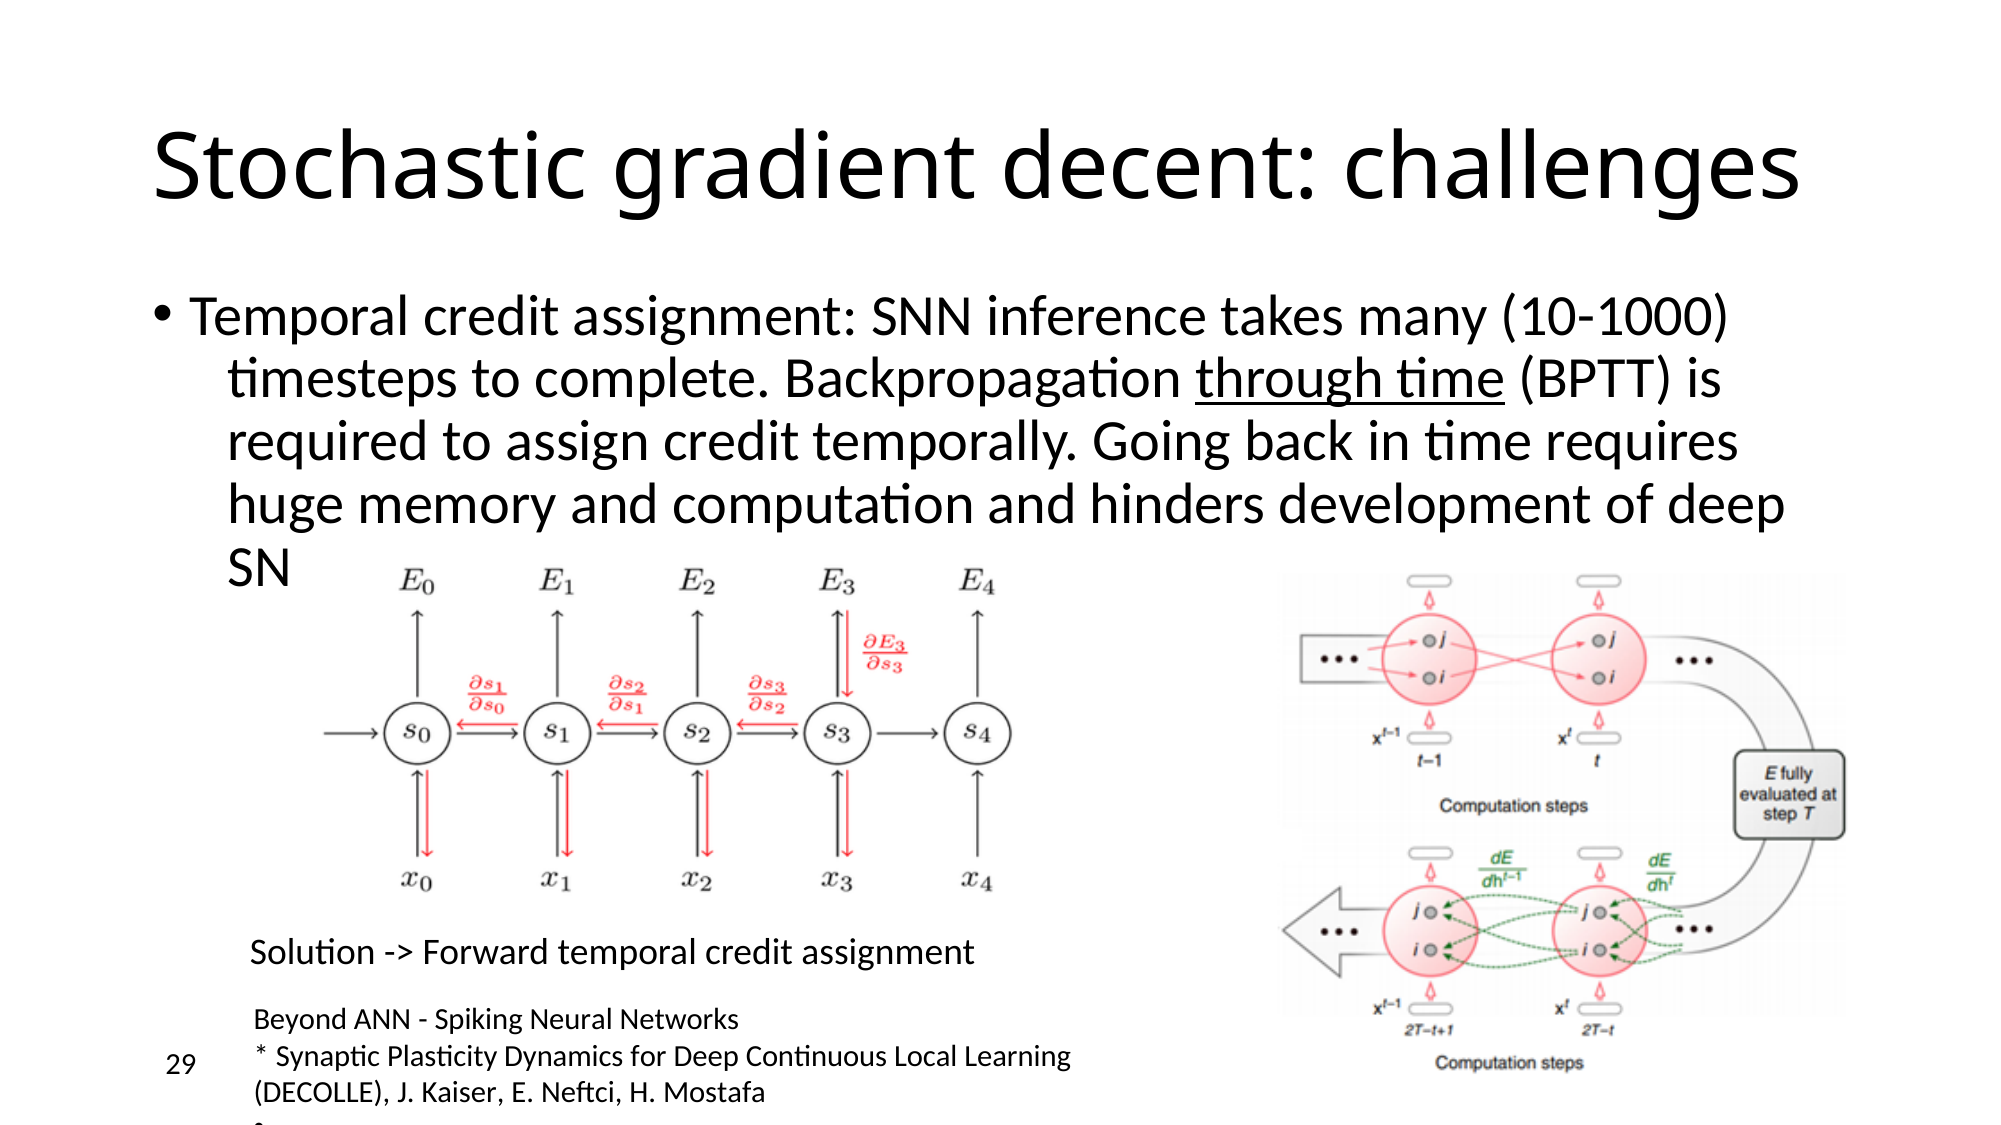

# Stochastic gradient decent: challenges
Temporal credit assignment: SNN inference takes many (10-1000) timesteps to complete. Backpropagation through time (BPTT) is required to assign credit temporally. Going back in time requires huge memory and computation and hinders development of deep SNNs
Solution -> Forward temporal credit assignment
Beyond ANN - Spiking Neural Networks
* Synaptic Plasticity Dynamics for Deep Continuous Local Learning (DECOLLE), J. Kaiser, E. Neftci, H. Mostafa